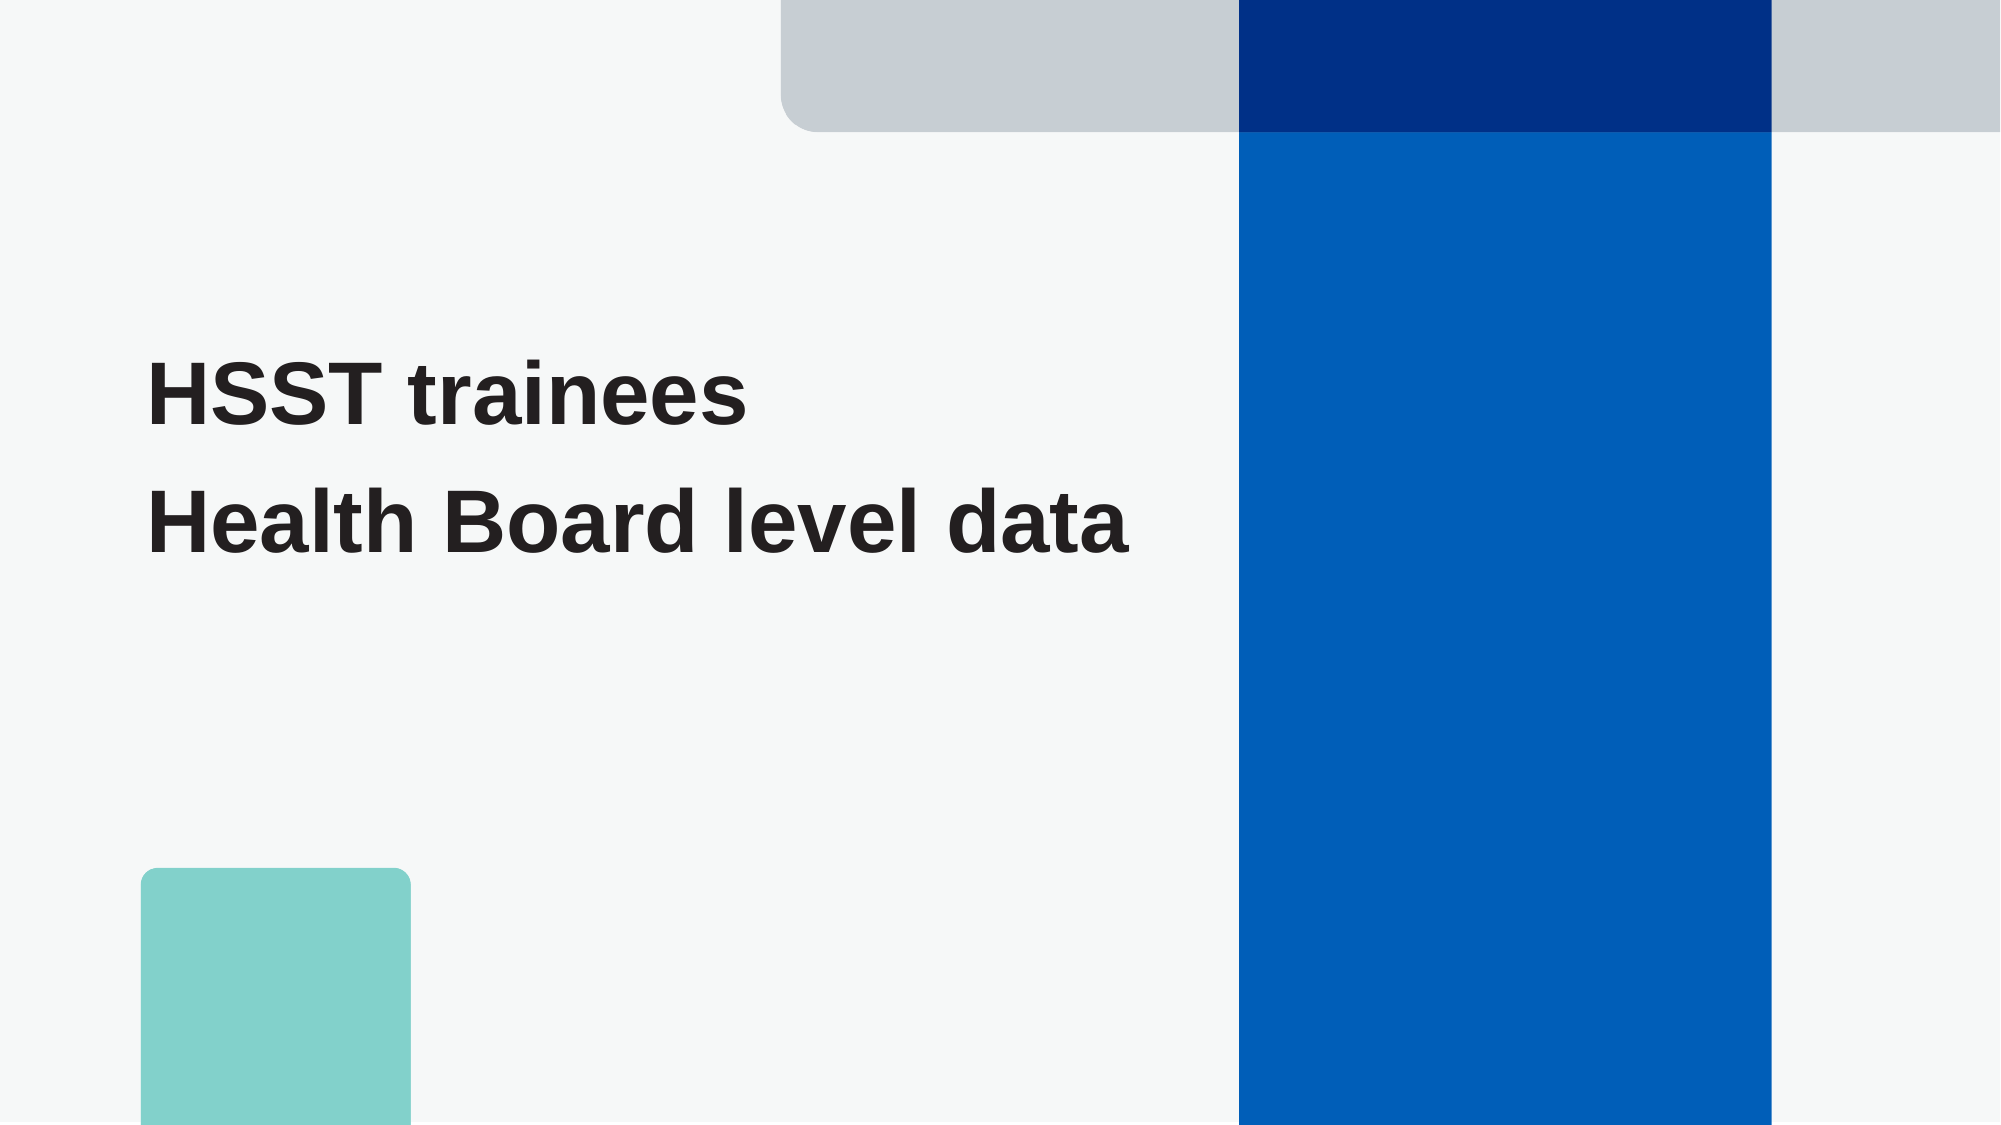

# HSST trainees
Health Board level data